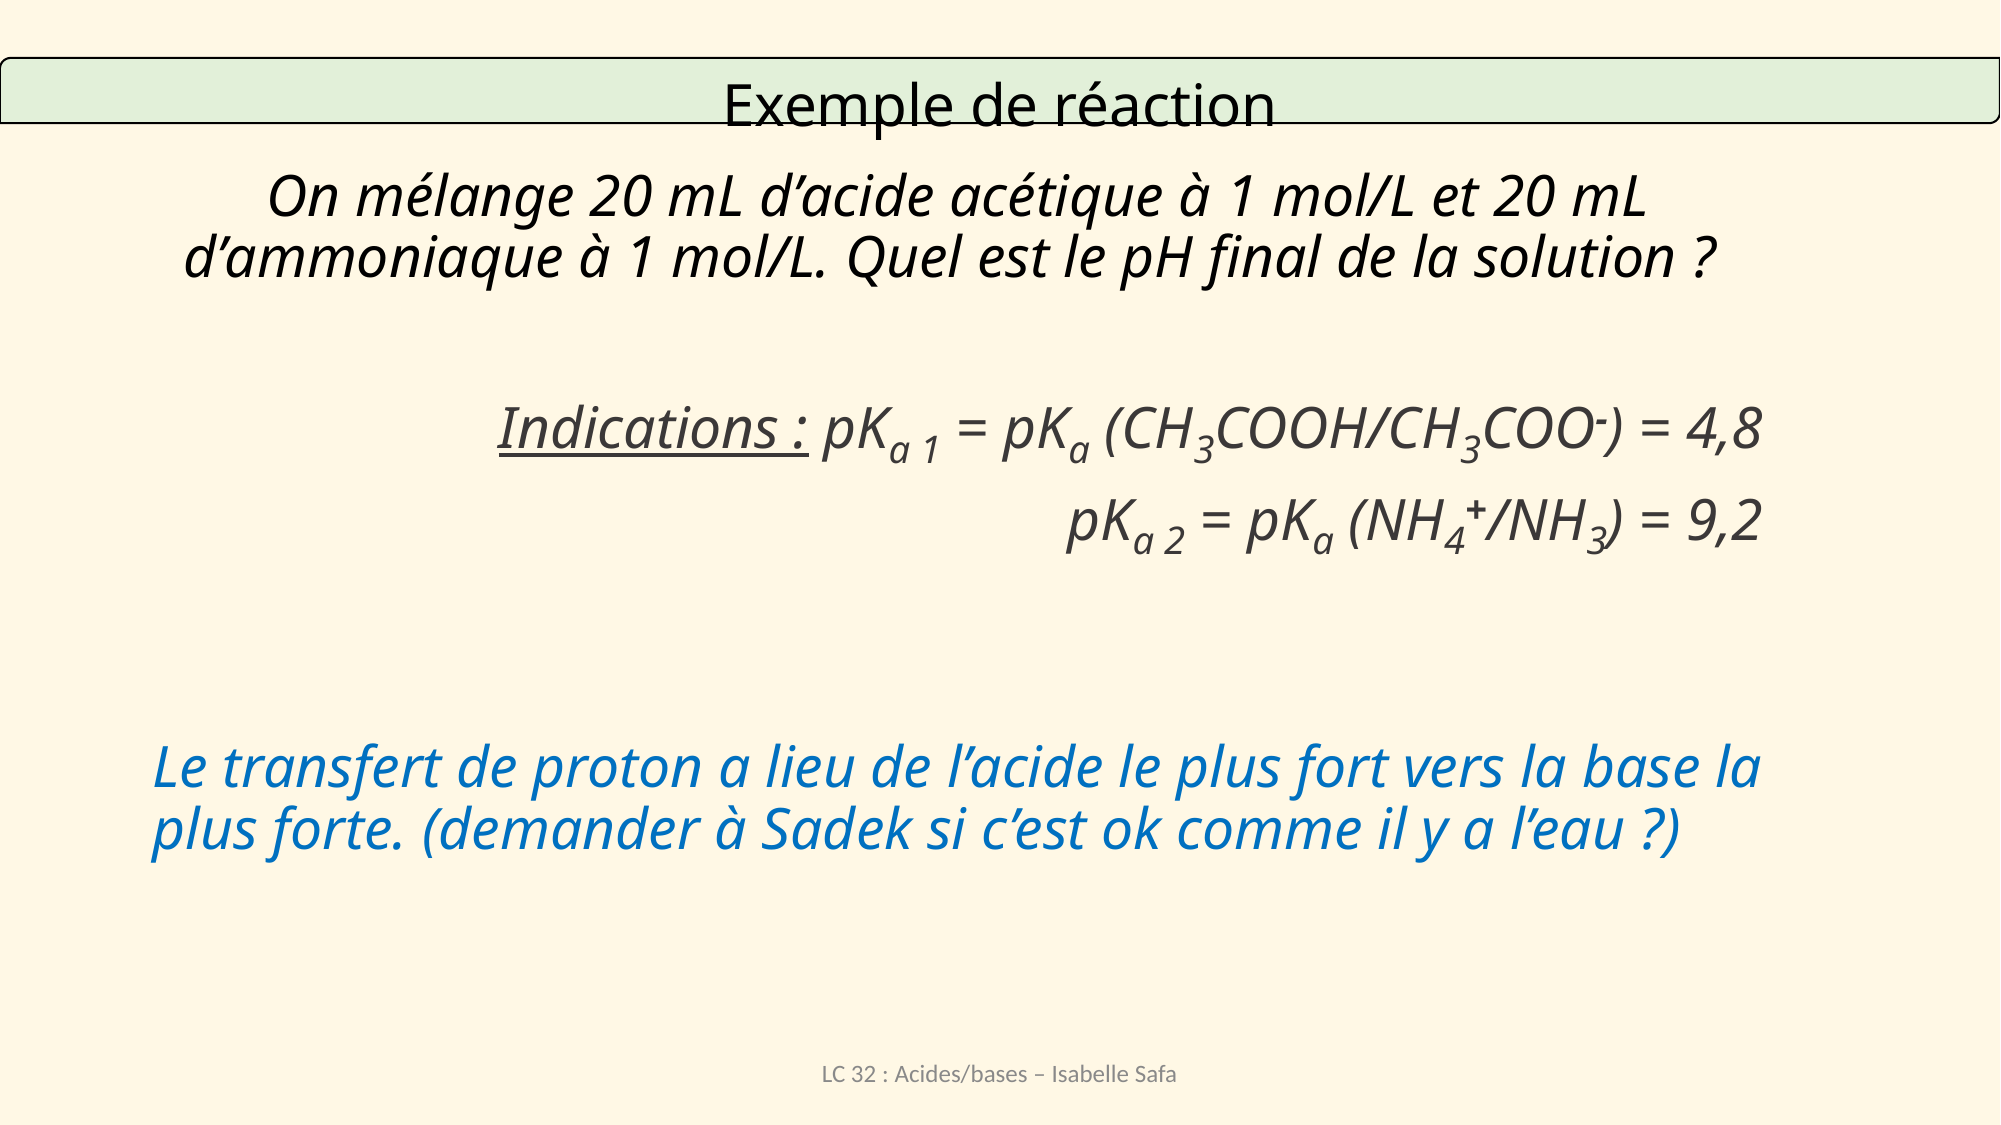

Exemple de réaction
# On mélange 20 mL d’acide acétique à 1 mol/L et 20 mL d’ammoniaque à 1 mol/L. Quel est le pH final de la solution ?
Indications : pKa 1 = pKa (CH3COOH/CH3COO-) = 4,8
pKa 2 = pKa (NH4+/NH3) = 9,2
Le transfert de proton a lieu de l’acide le plus fort vers la base la plus forte. (demander à Sadek si c’est ok comme il y a l’eau ?)
LC 32 : Acides/bases – Isabelle Safa